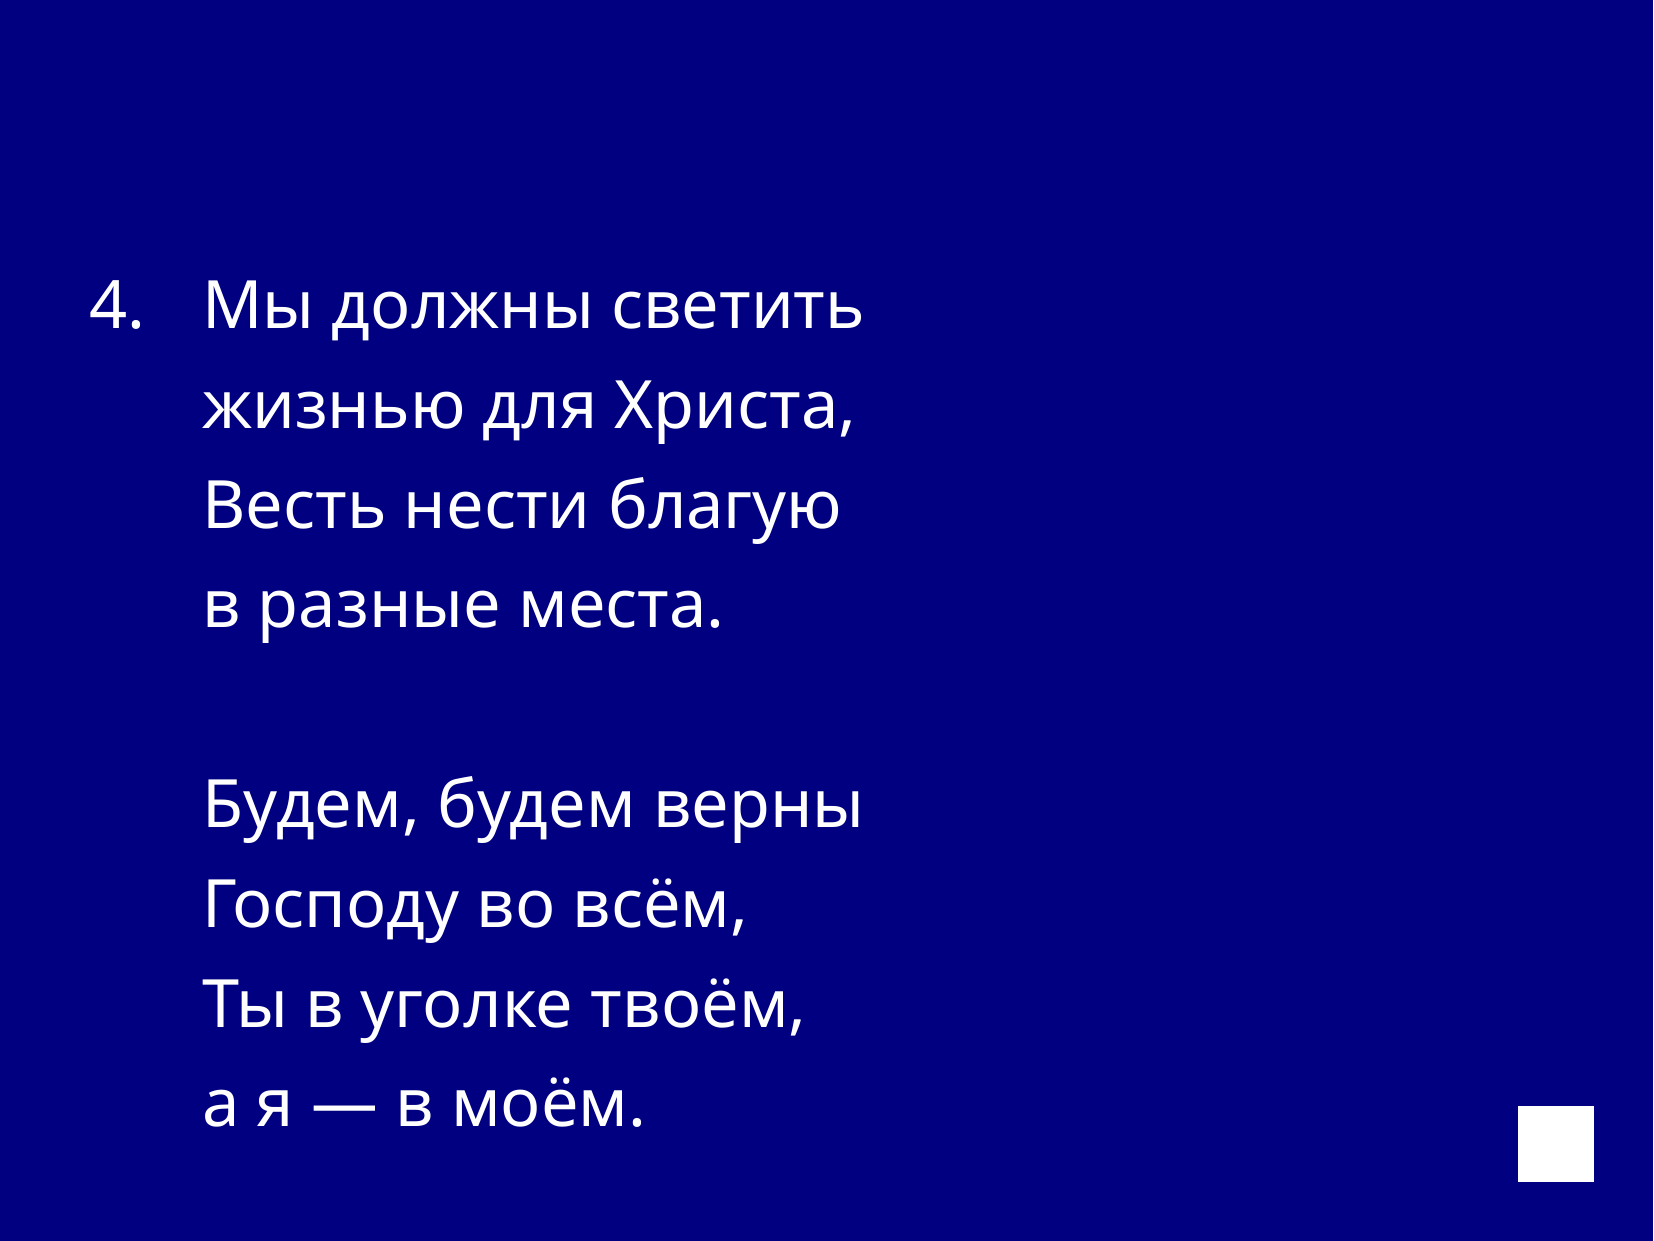

4.	Мы должны светить
	жизнью для Христа,
	Весть нести благую
	в разные места.
	Будем, будем верны
	Господу во всём,
	Ты в уголке твоём,
	а я — в моём.